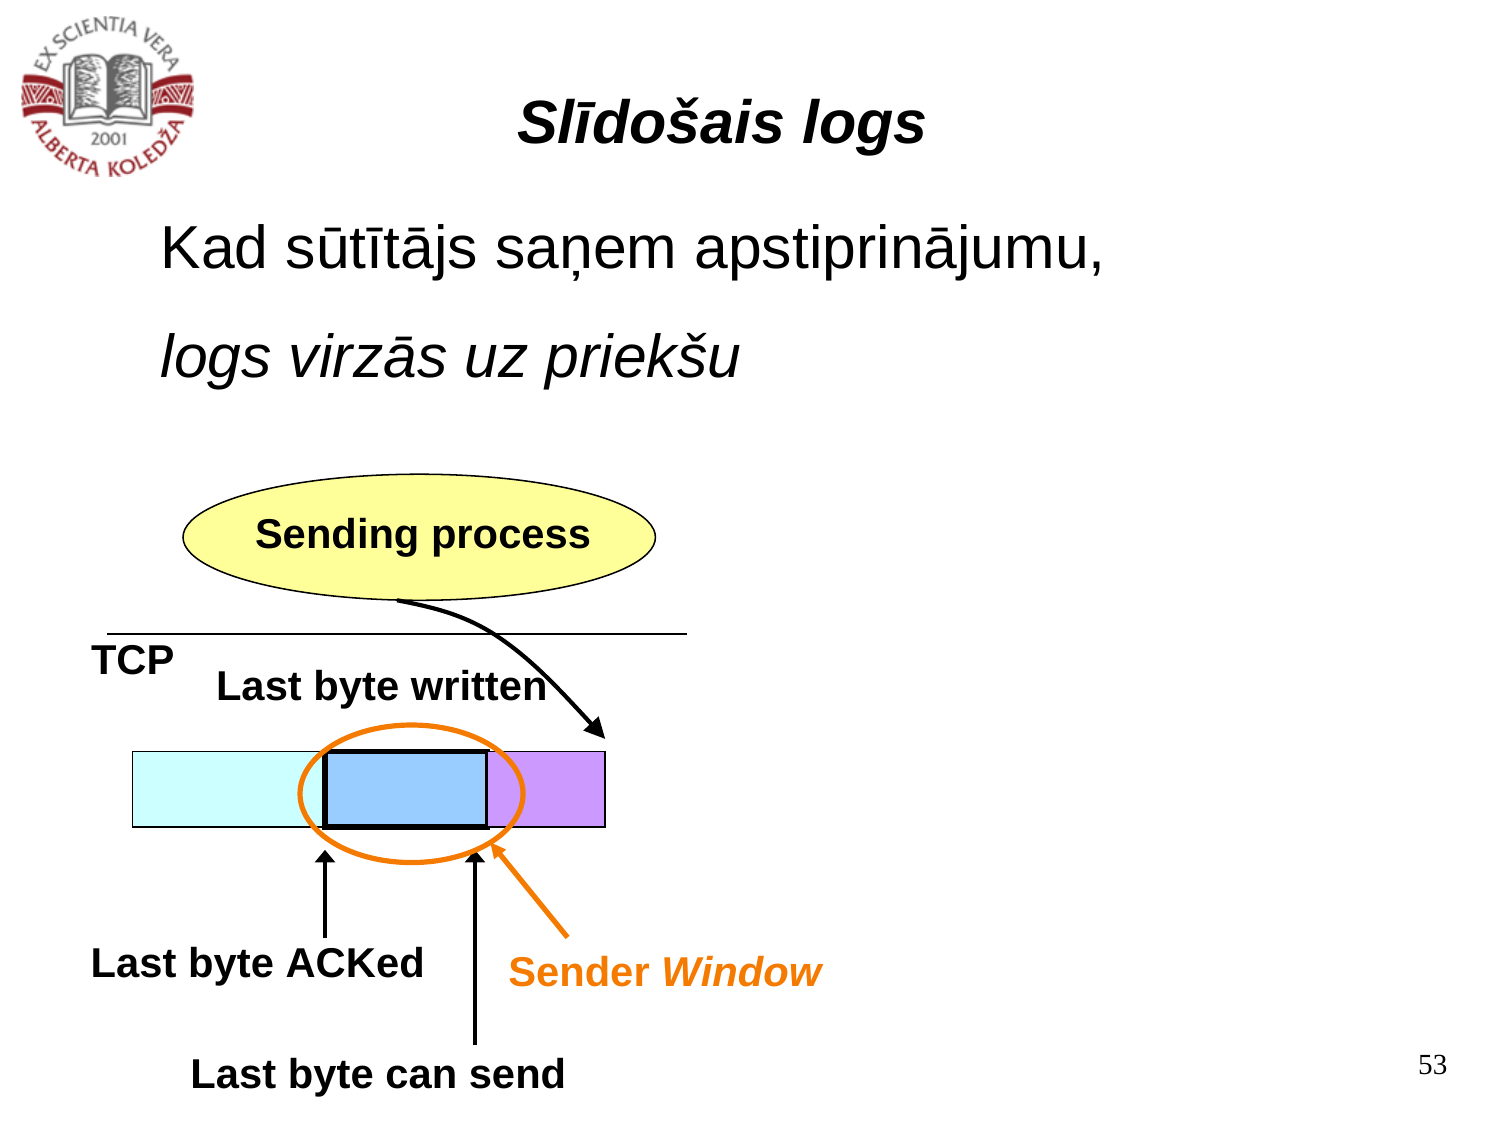

# Slīdošais logs
Kad sūtītājs saņem apstiprinājumu,
logs virzās uz priekšu
Sending process
TCP
Last byte written
Sender Window
Last byte ACKed
Last byte can send